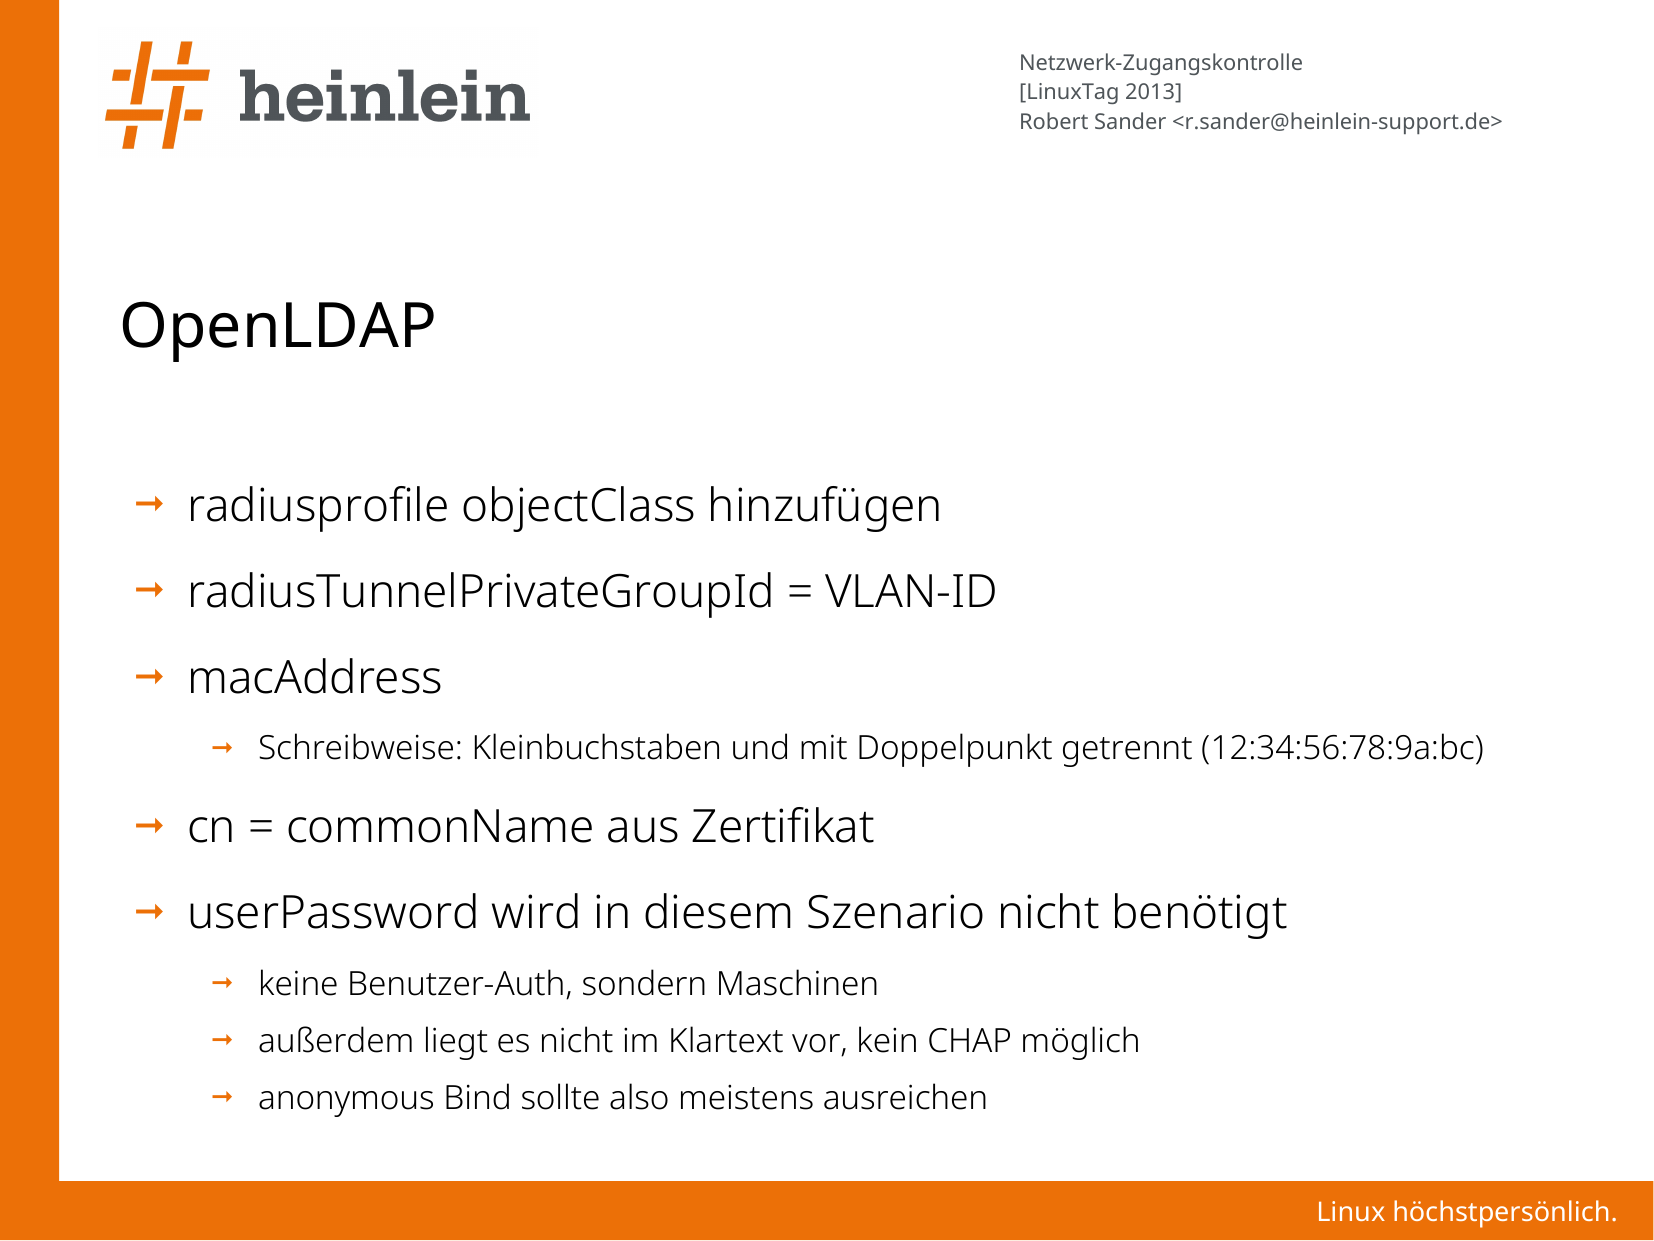

# OpenLDAP
radiusprofile objectClass hinzufügen
radiusTunnelPrivateGroupId = VLAN-ID
macAddress
Schreibweise: Kleinbuchstaben und mit Doppelpunkt getrennt (12:34:56:78:9a:bc)
cn = commonName aus Zertifikat
userPassword wird in diesem Szenario nicht benötigt
keine Benutzer-Auth, sondern Maschinen
außerdem liegt es nicht im Klartext vor, kein CHAP möglich
anonymous Bind sollte also meistens ausreichen